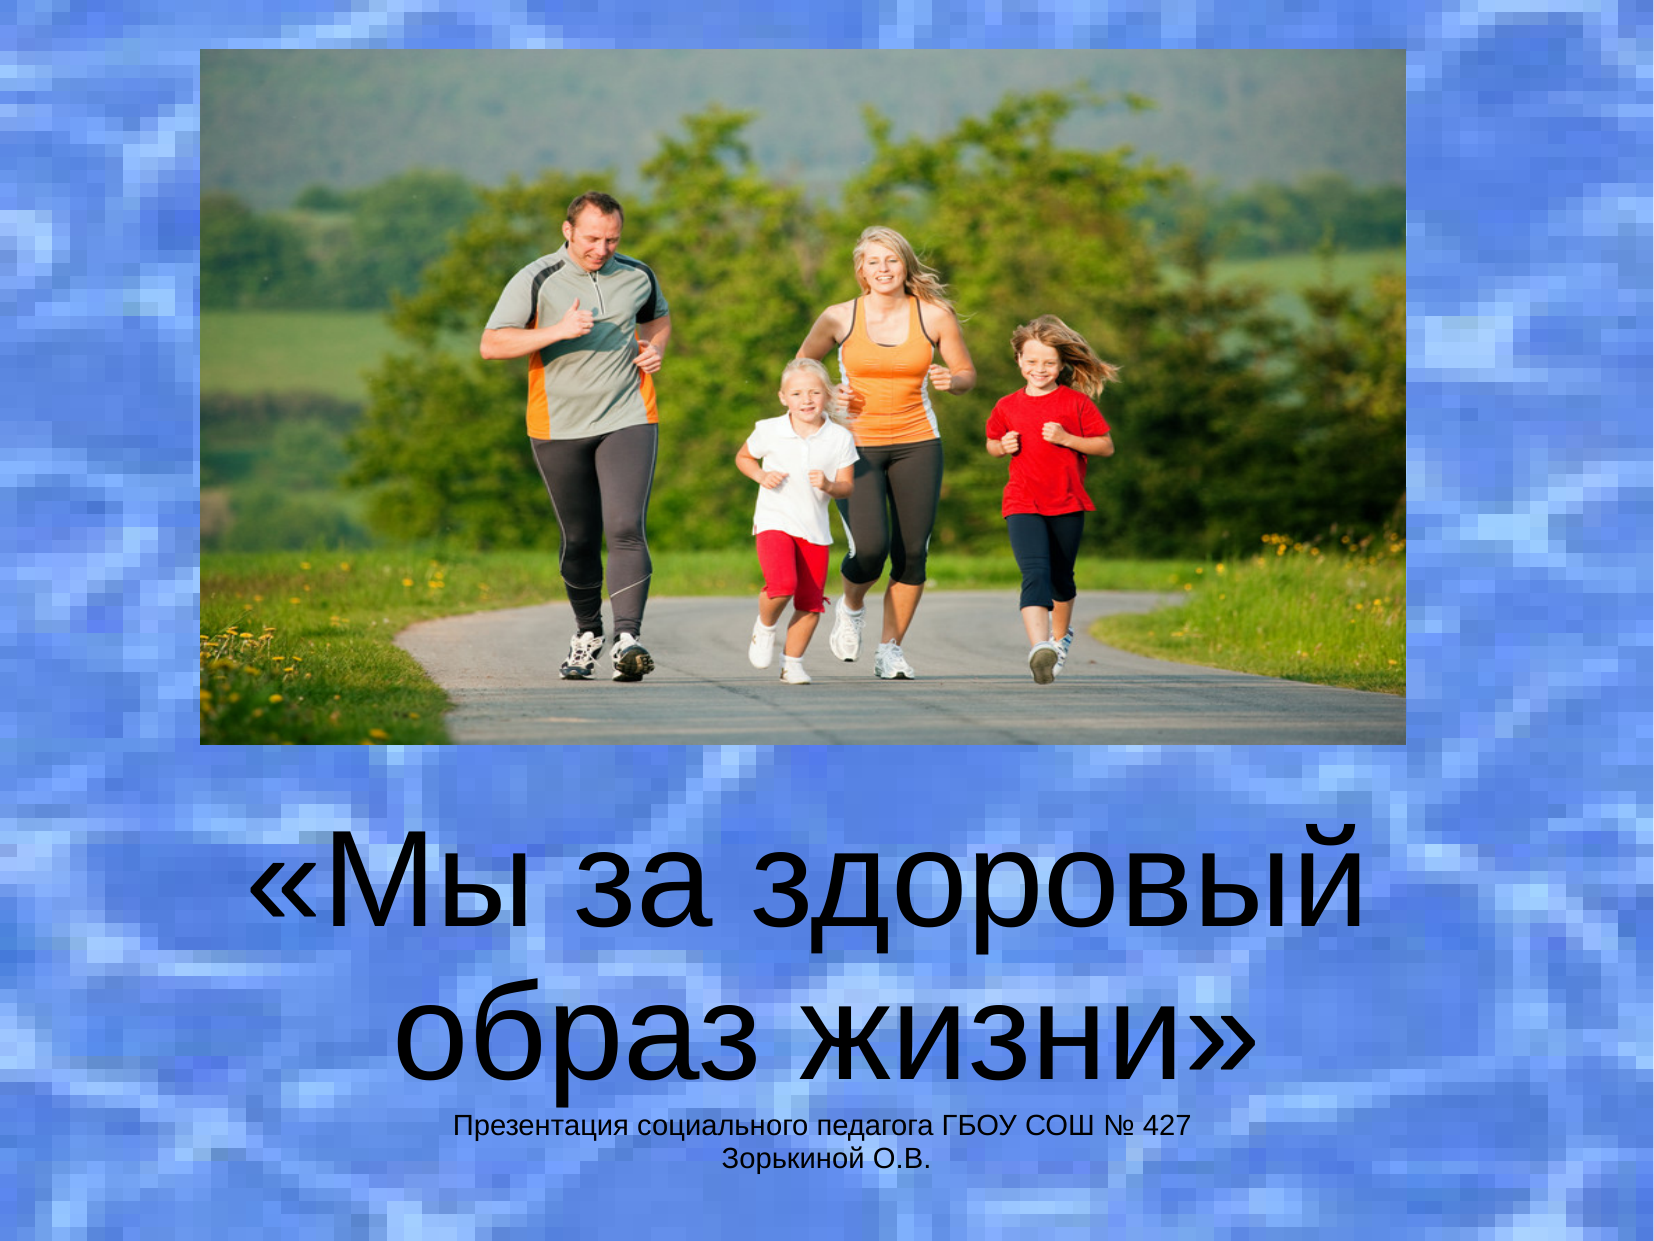

«Мы за здоровый
образ жизни»
Презентация социального педагога ГБОУ СОШ № 427
Зорькиной О.В.
#